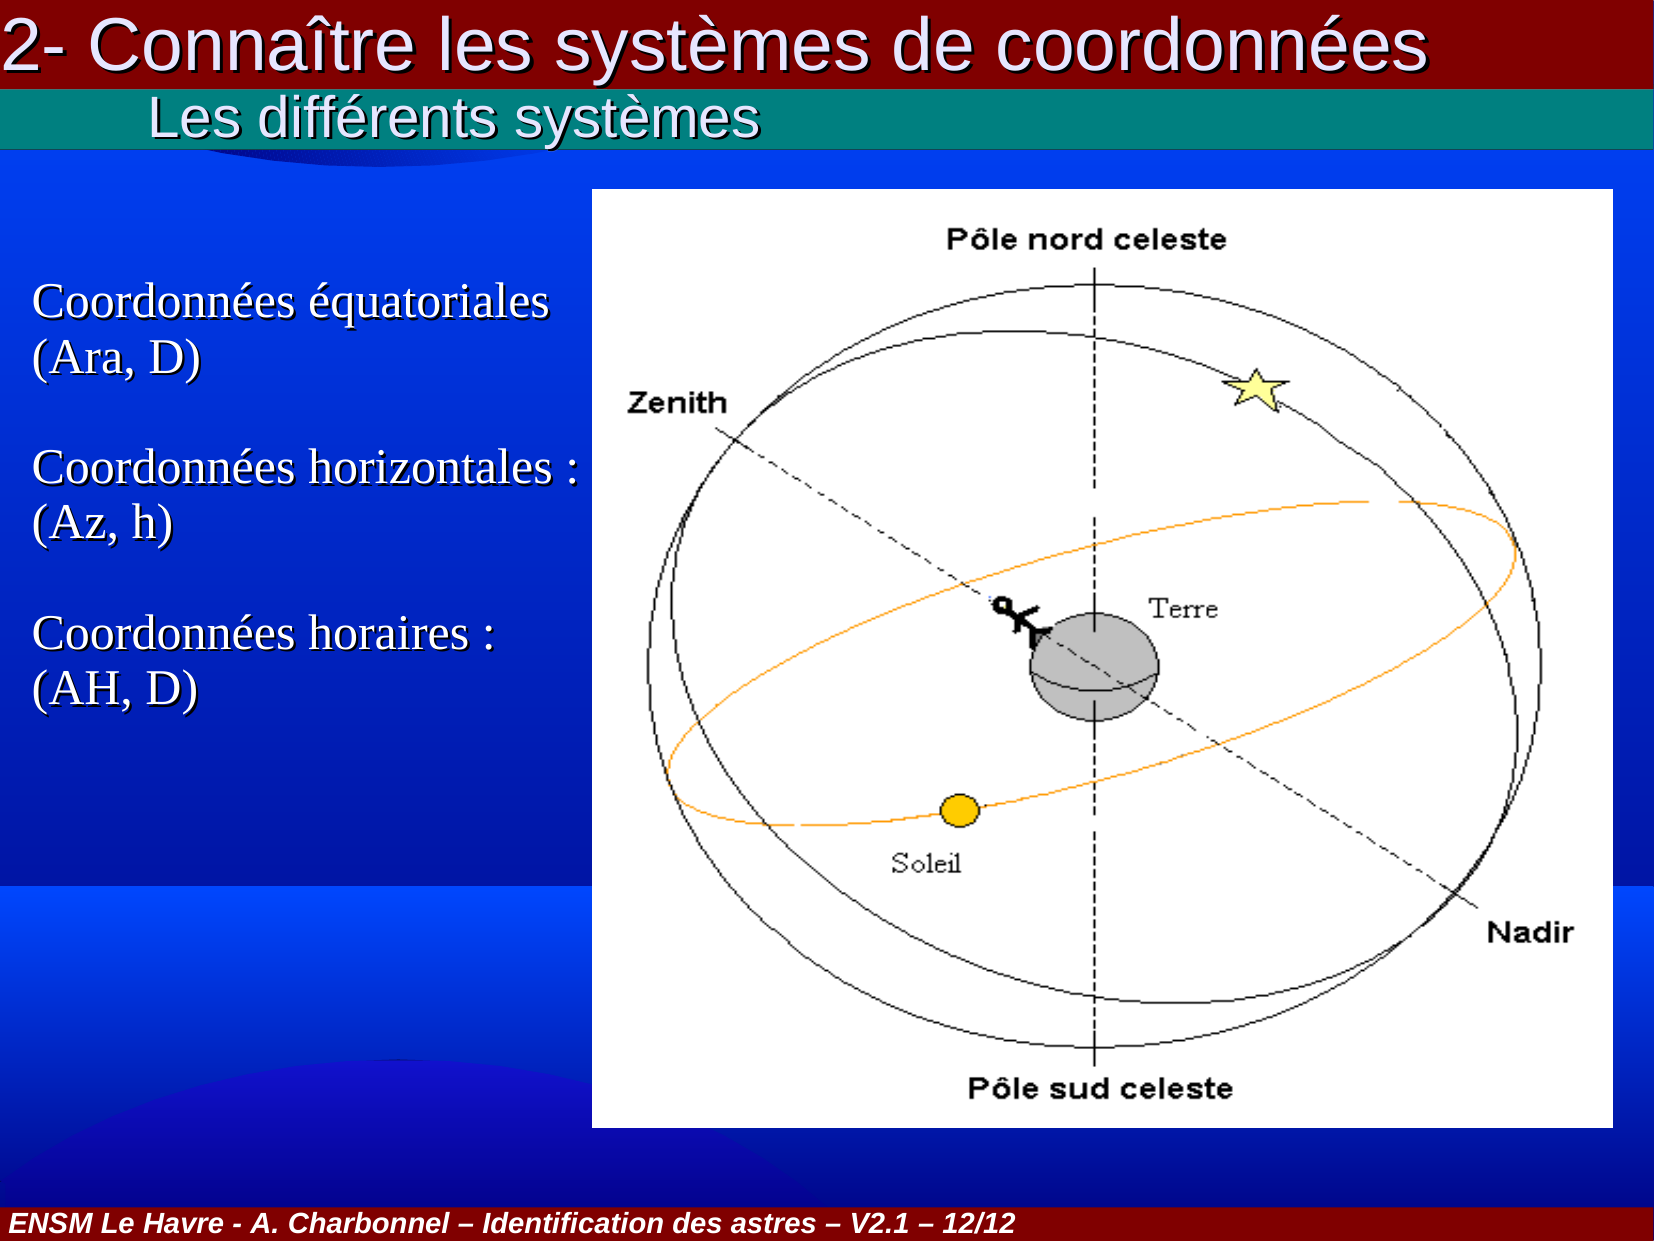

2- Connaître les systèmes de coordonnées
# Les différents systèmes
Coordonnées équatoriales (Ara, D)
Coordonnées horizontales :
(Az, h)
Coordonnées horaires :
(AH, D)
 ENSM Le Havre - A. Charbonnel – Identification des astres – V2.1 – 12/12